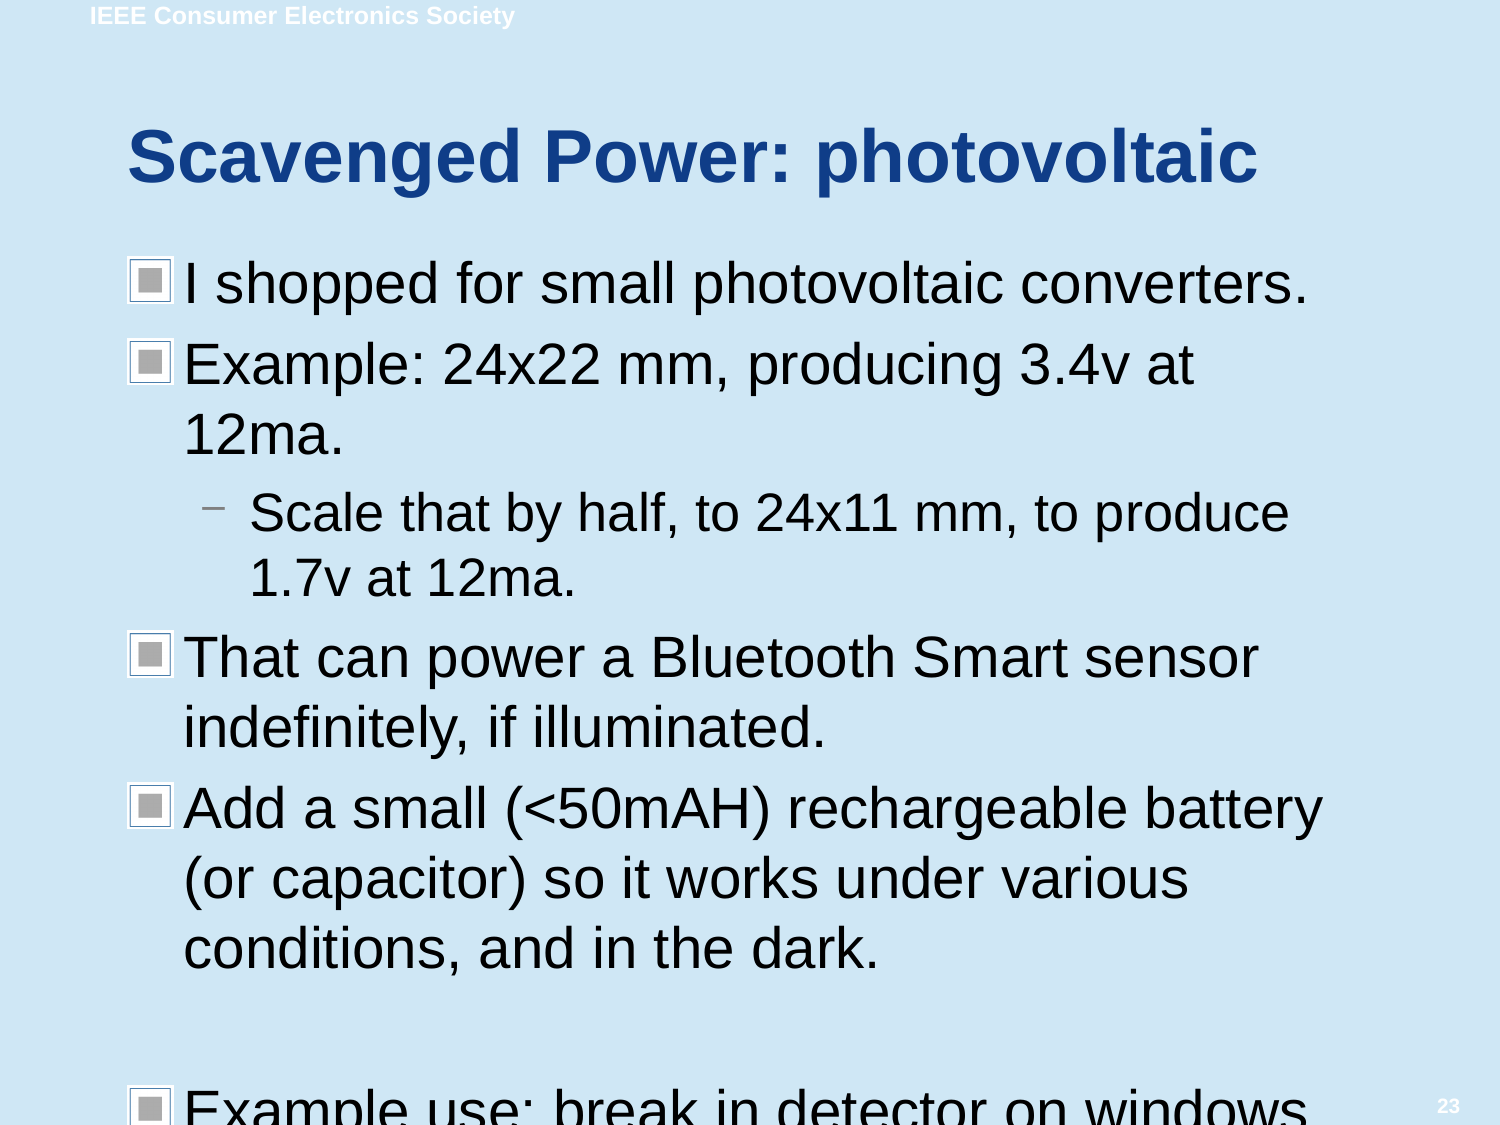

# Scavenged Power: photovoltaic
I shopped for small photovoltaic converters.
Example: 24x22 mm, producing 3.4v at 12ma.
Scale that by half, to 24x11 mm, to produce 1.7v at 12ma.
That can power a Bluetooth Smart sensor indefinitely, if illuminated.
Add a small (<50mAH) rechargeable battery (or capacitor) so it works under various conditions, and in the dark.
Example use: break in detector on windows
Example use: indoor location, with GPS coordinates